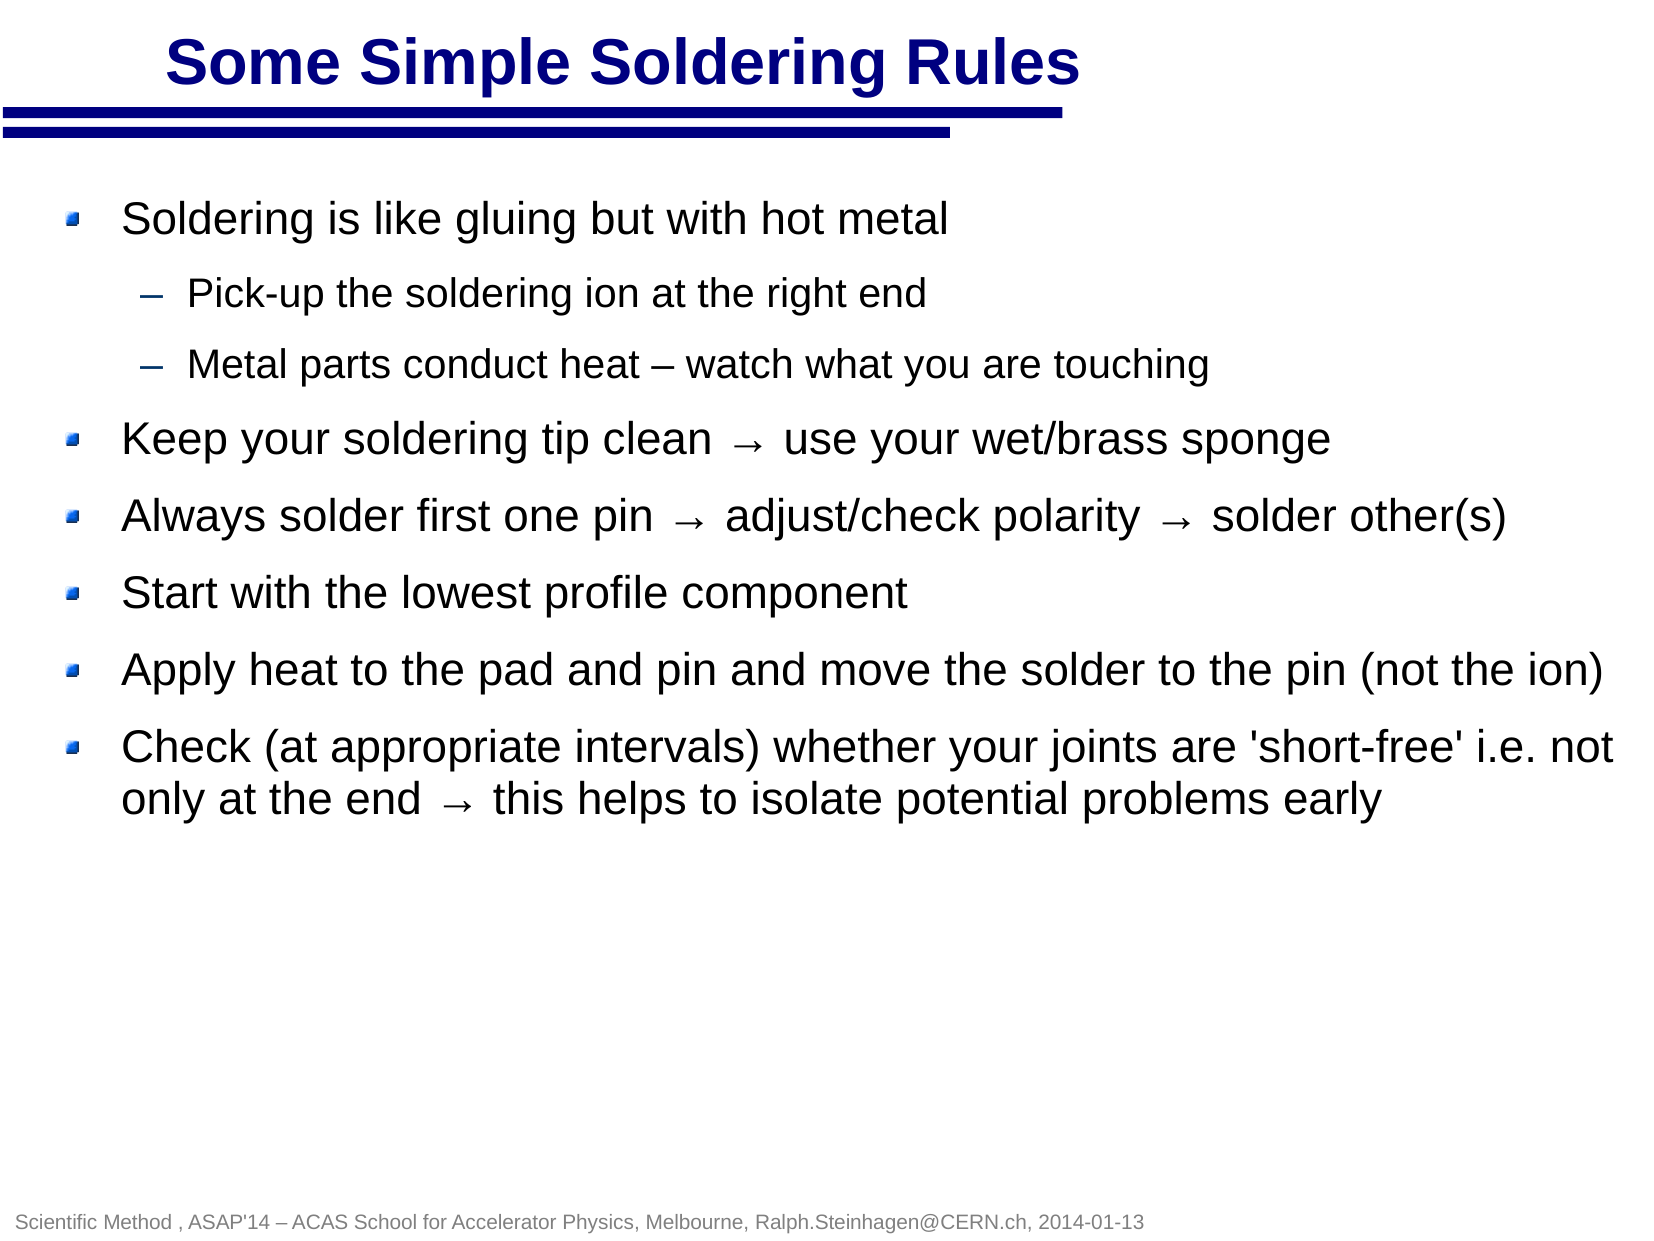

# Some Simple Soldering Rules
Soldering is like gluing but with hot metal
Pick-up the soldering ion at the right end
Metal parts conduct heat – watch what you are touching
Keep your soldering tip clean → use your wet/brass sponge
Always solder first one pin → adjust/check polarity → solder other(s)
Start with the lowest profile component
Apply heat to the pad and pin and move the solder to the pin (not the ion)
Check (at appropriate intervals) whether your joints are 'short-free' i.e. not only at the end → this helps to isolate potential problems early